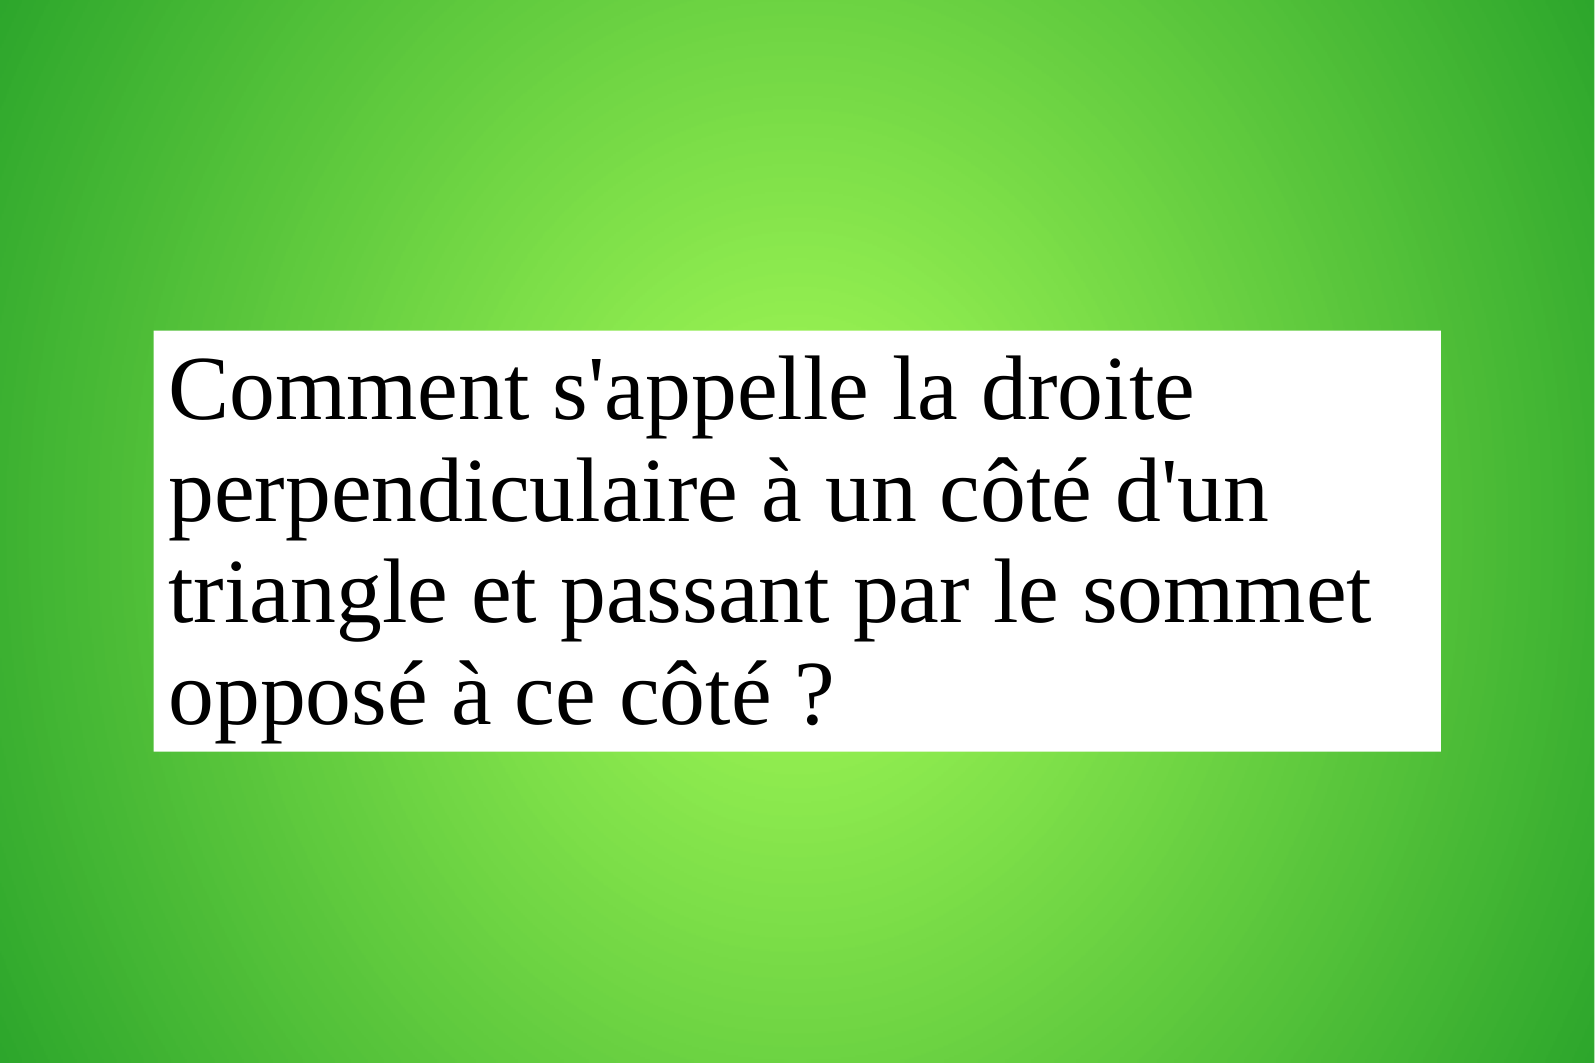

Comment s'appelle la droite
perpendiculaire à un côté d'un
triangle et passant par le sommet
opposé à ce côté ?